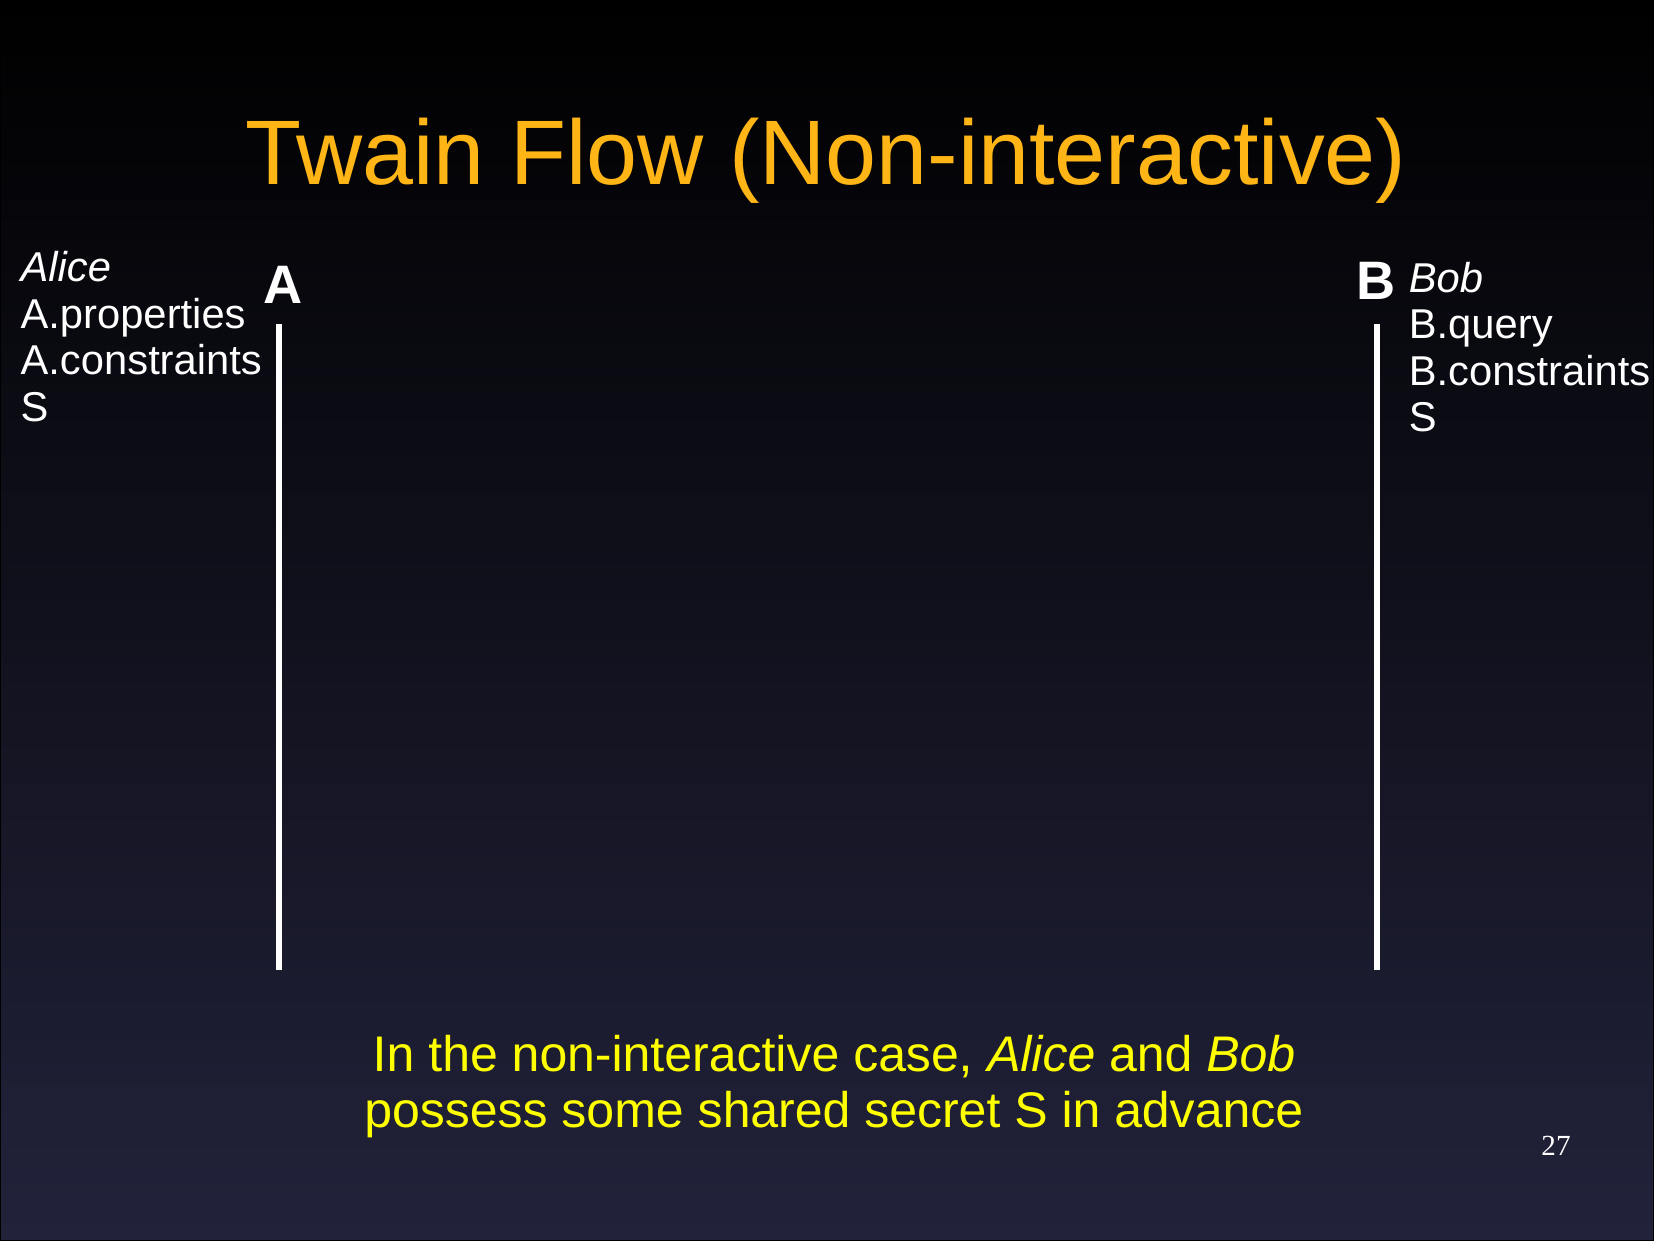

# Twain Flow (Non-interactive)
Alice
A.properties
A.constraints
S
Bob
B.query
B.constraints
S
B
A
In the non-interactive case, Alice and Bob possess some shared secret S in advance
27